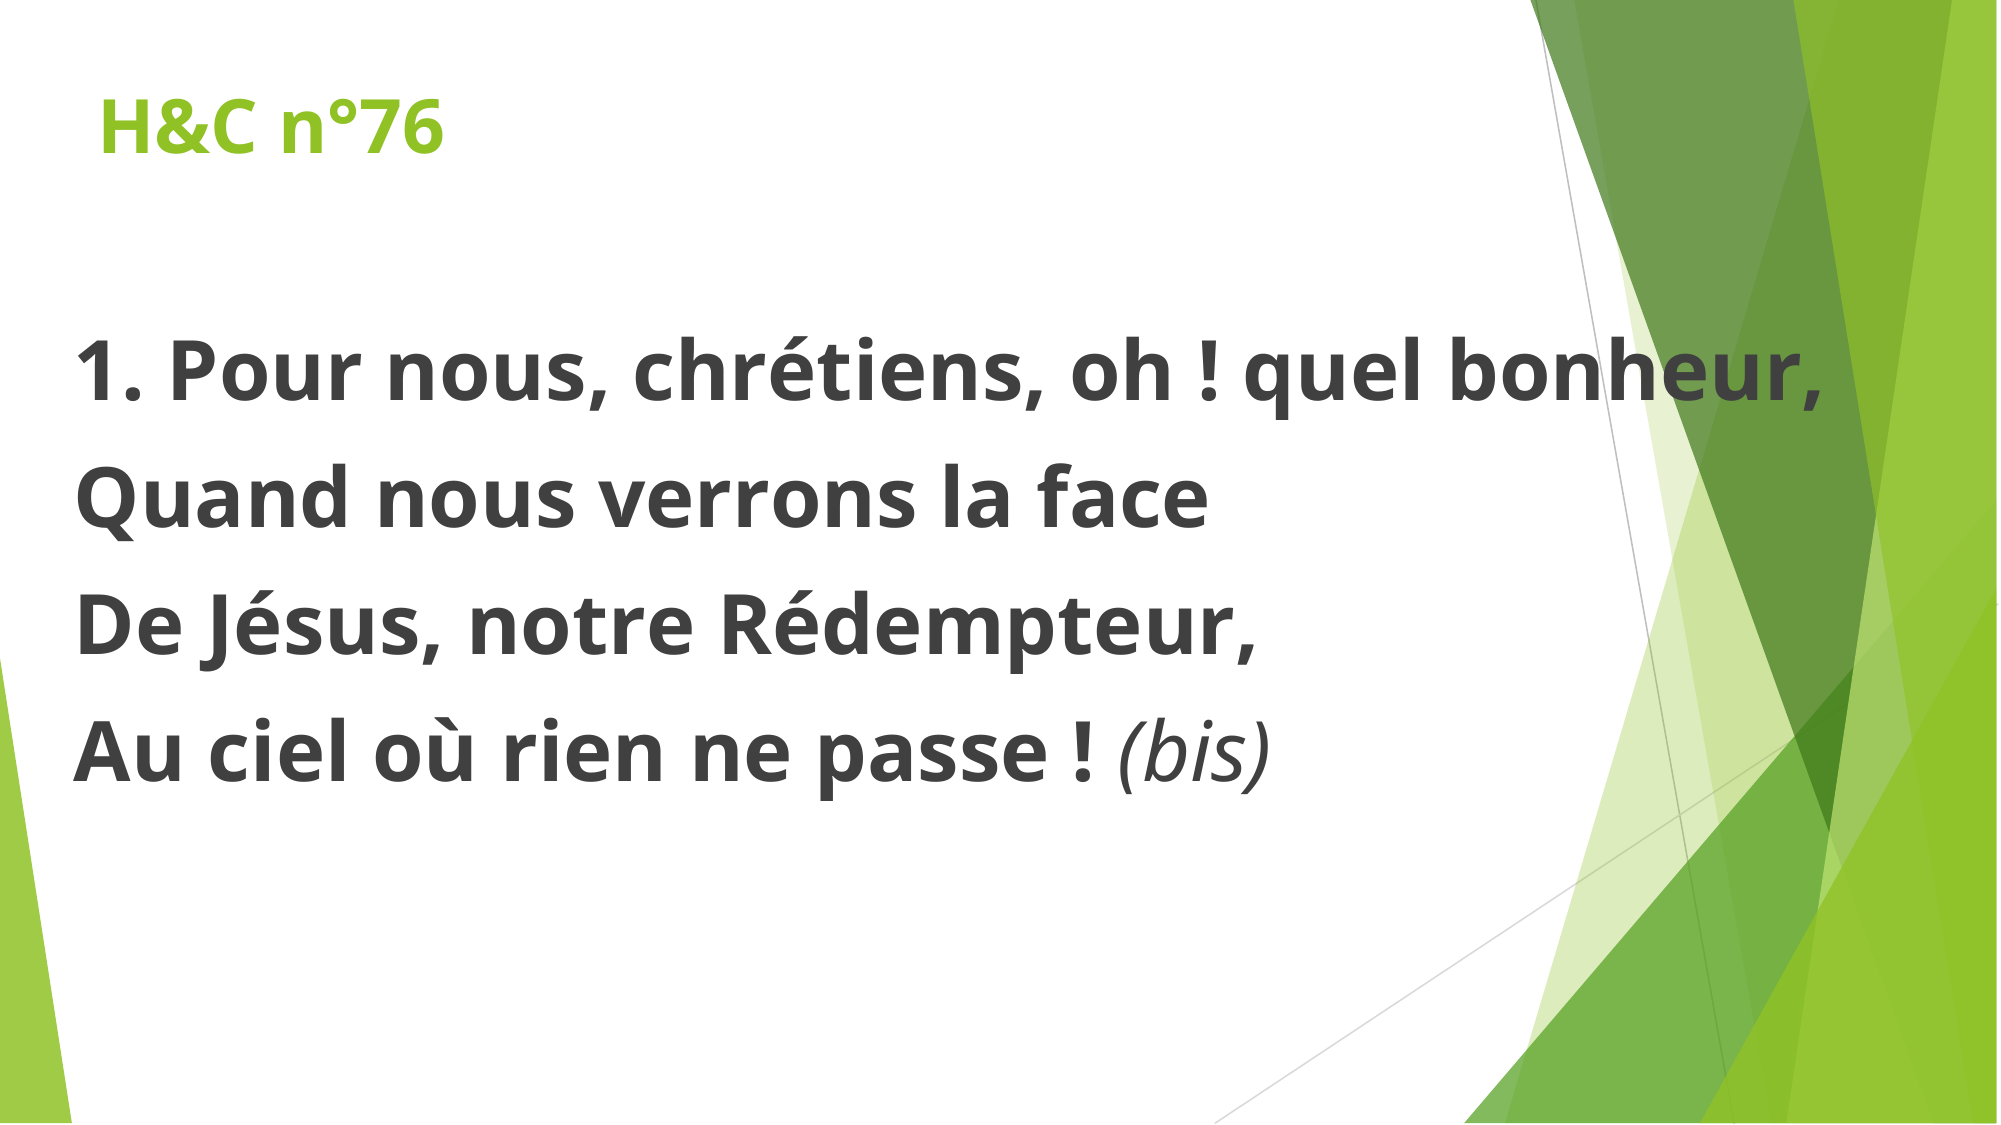

H&C n°76
1. Pour nous, chrétiens, oh ! quel bonheur,
Quand nous verrons la face
De Jésus, notre Rédempteur,
Au ciel où rien ne passe ! (bis)